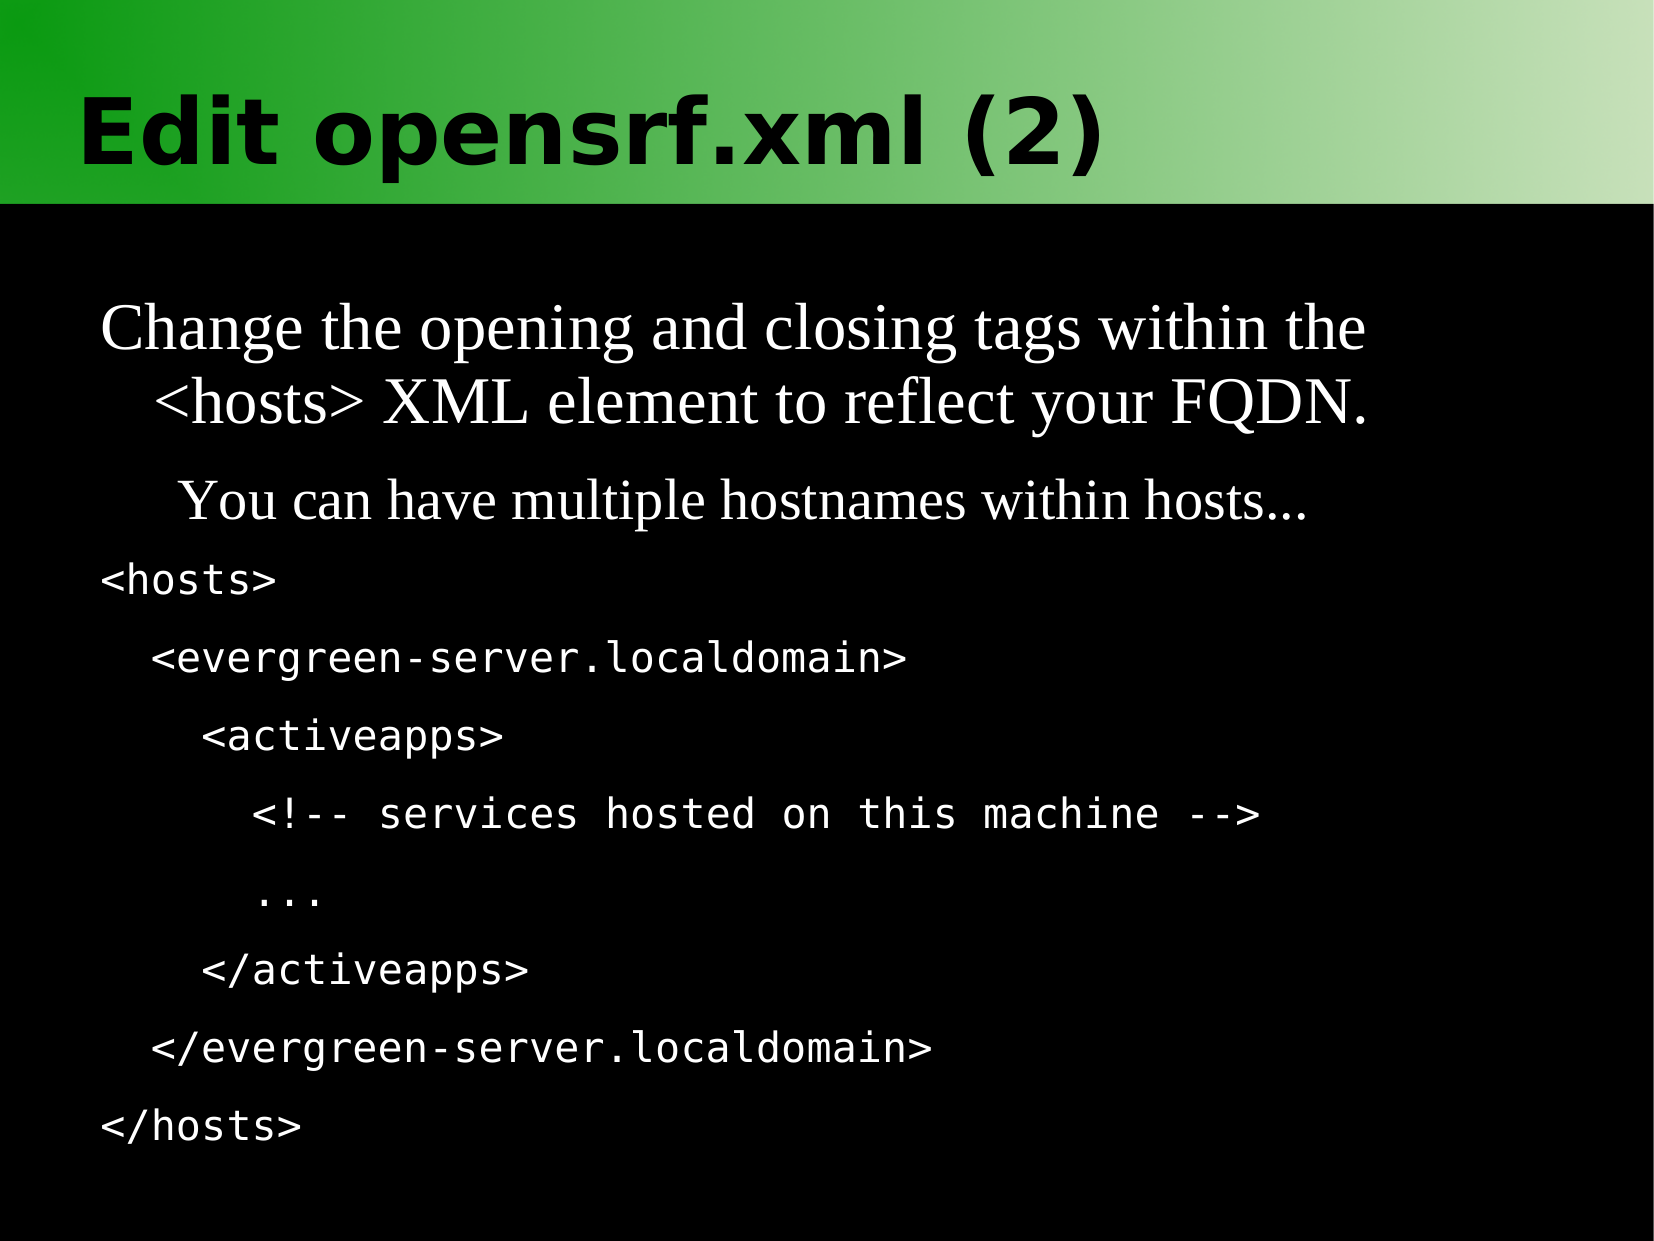

# Edit opensrf.xml (2)
Change the opening and closing tags within the <hosts> XML element to reflect your FQDN.
You can have multiple hostnames within hosts...
<hosts>
 <evergreen-server.localdomain>
 <activeapps>
 <!-- services hosted on this machine -->
 ...
 </activeapps>
 </evergreen-server.localdomain>
</hosts>